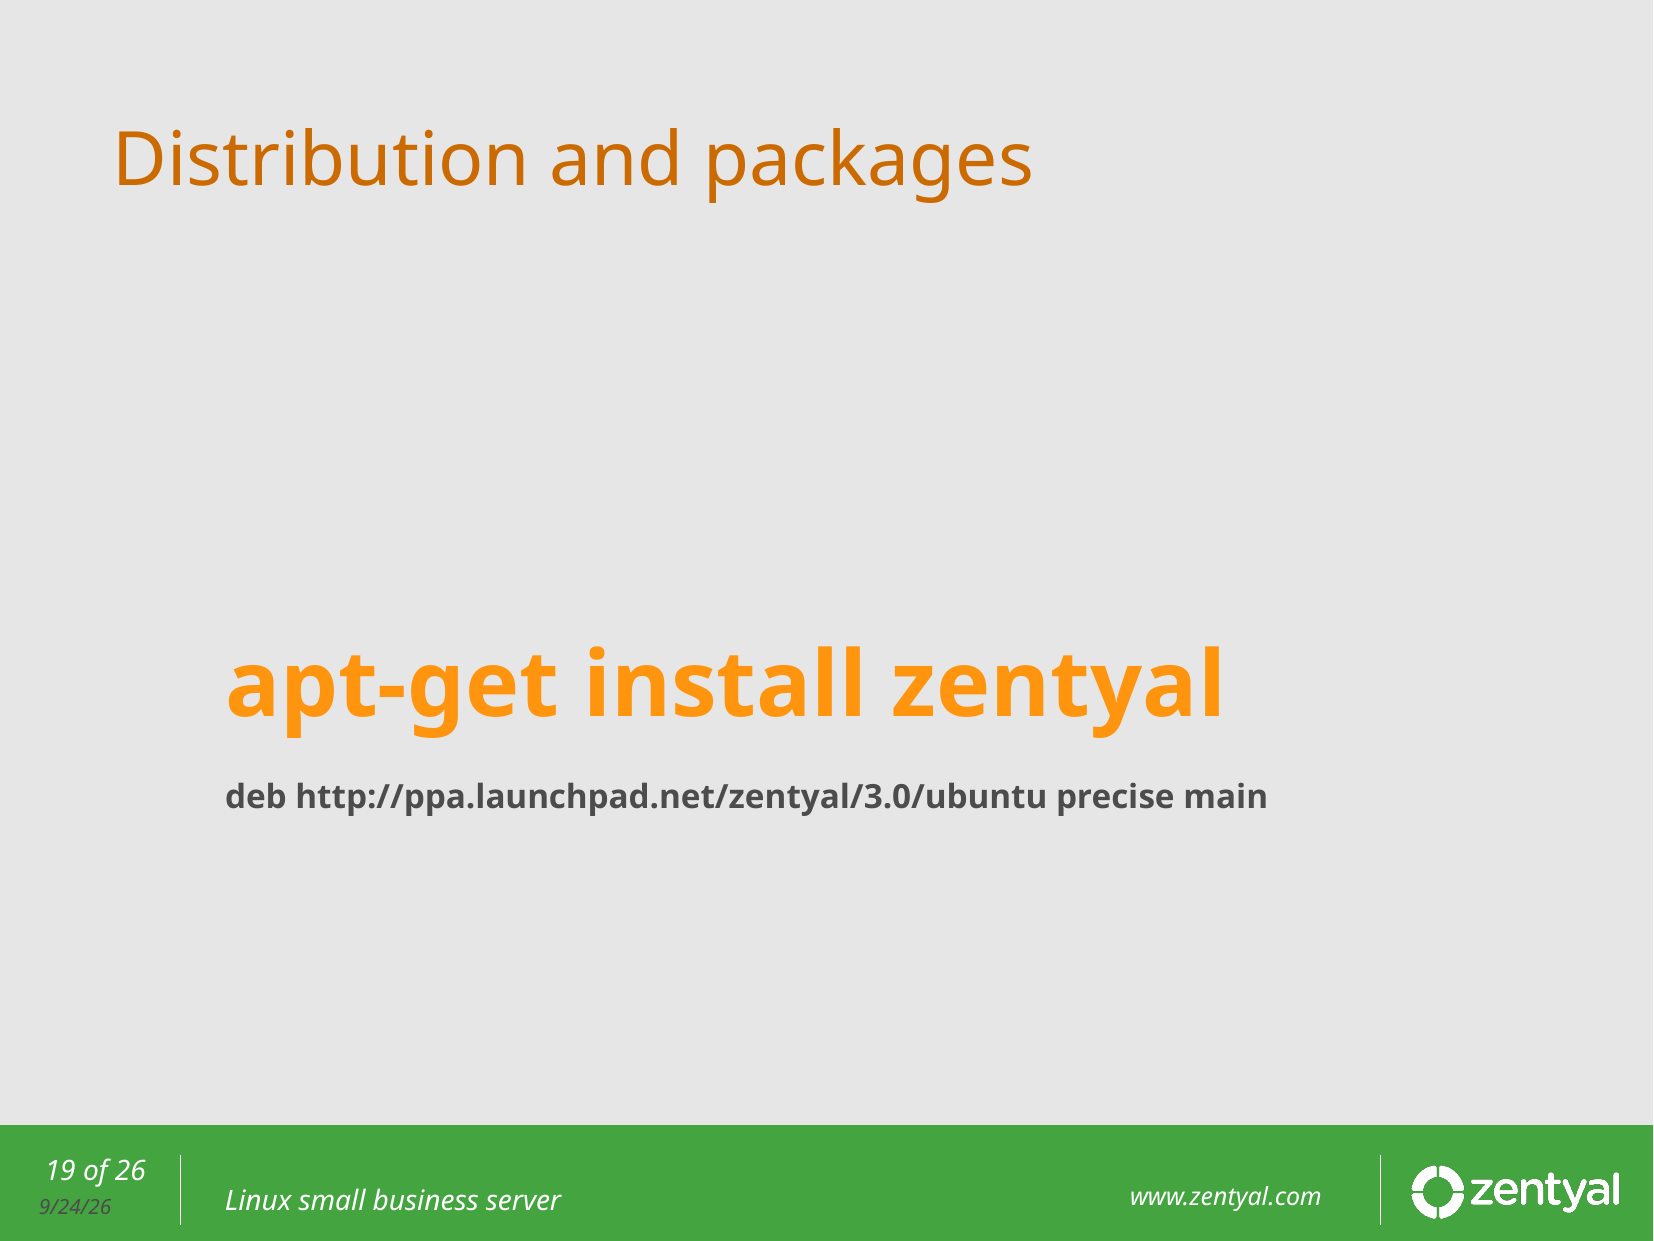

# Distribution and packages
apt-get install zentyal
deb http://ppa.launchpad.net/zentyal/3.0/ubuntu precise main